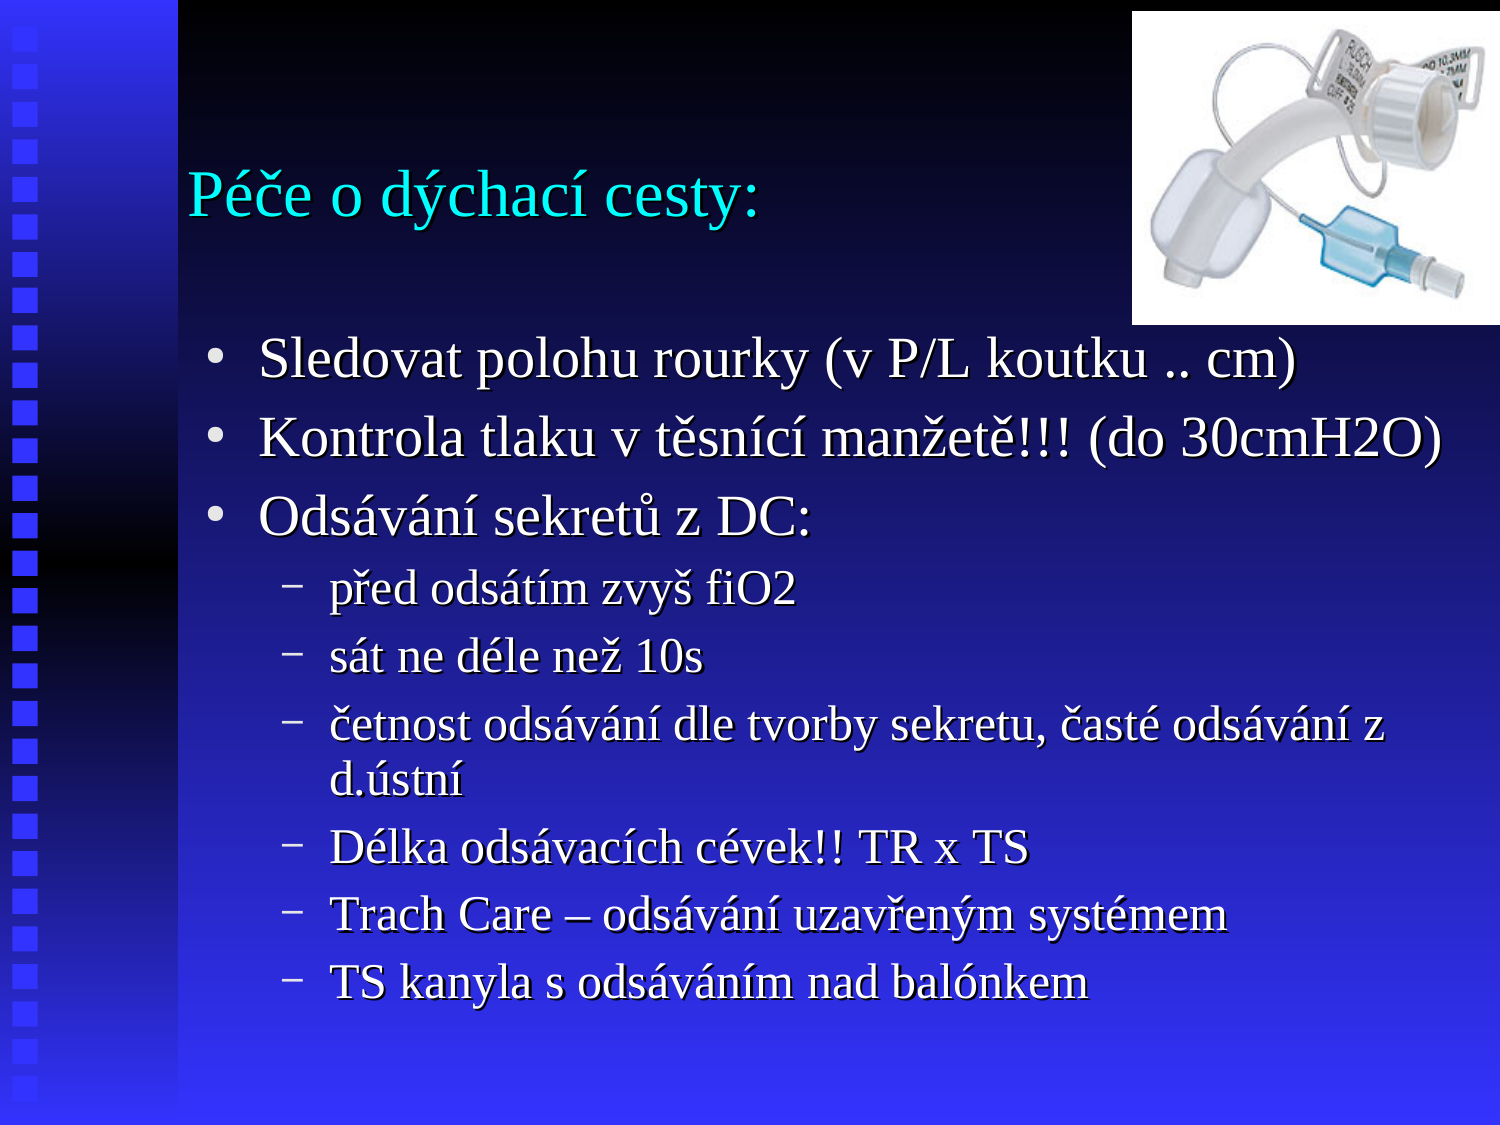

# Péče o dýchací cesty:
Sledovat polohu rourky (v P/L koutku .. cm)
Kontrola tlaku v těsnící manžetě!!! (do 30cmH2O)
Odsávání sekretů z DC:
před odsátím zvyš fiO2
sát ne déle než 10s
četnost odsávání dle tvorby sekretu, časté odsávání z d.ústní
Délka odsávacích cévek!! TR x TS
Trach Care – odsávání uzavřeným systémem
TS kanyla s odsáváním nad balónkem